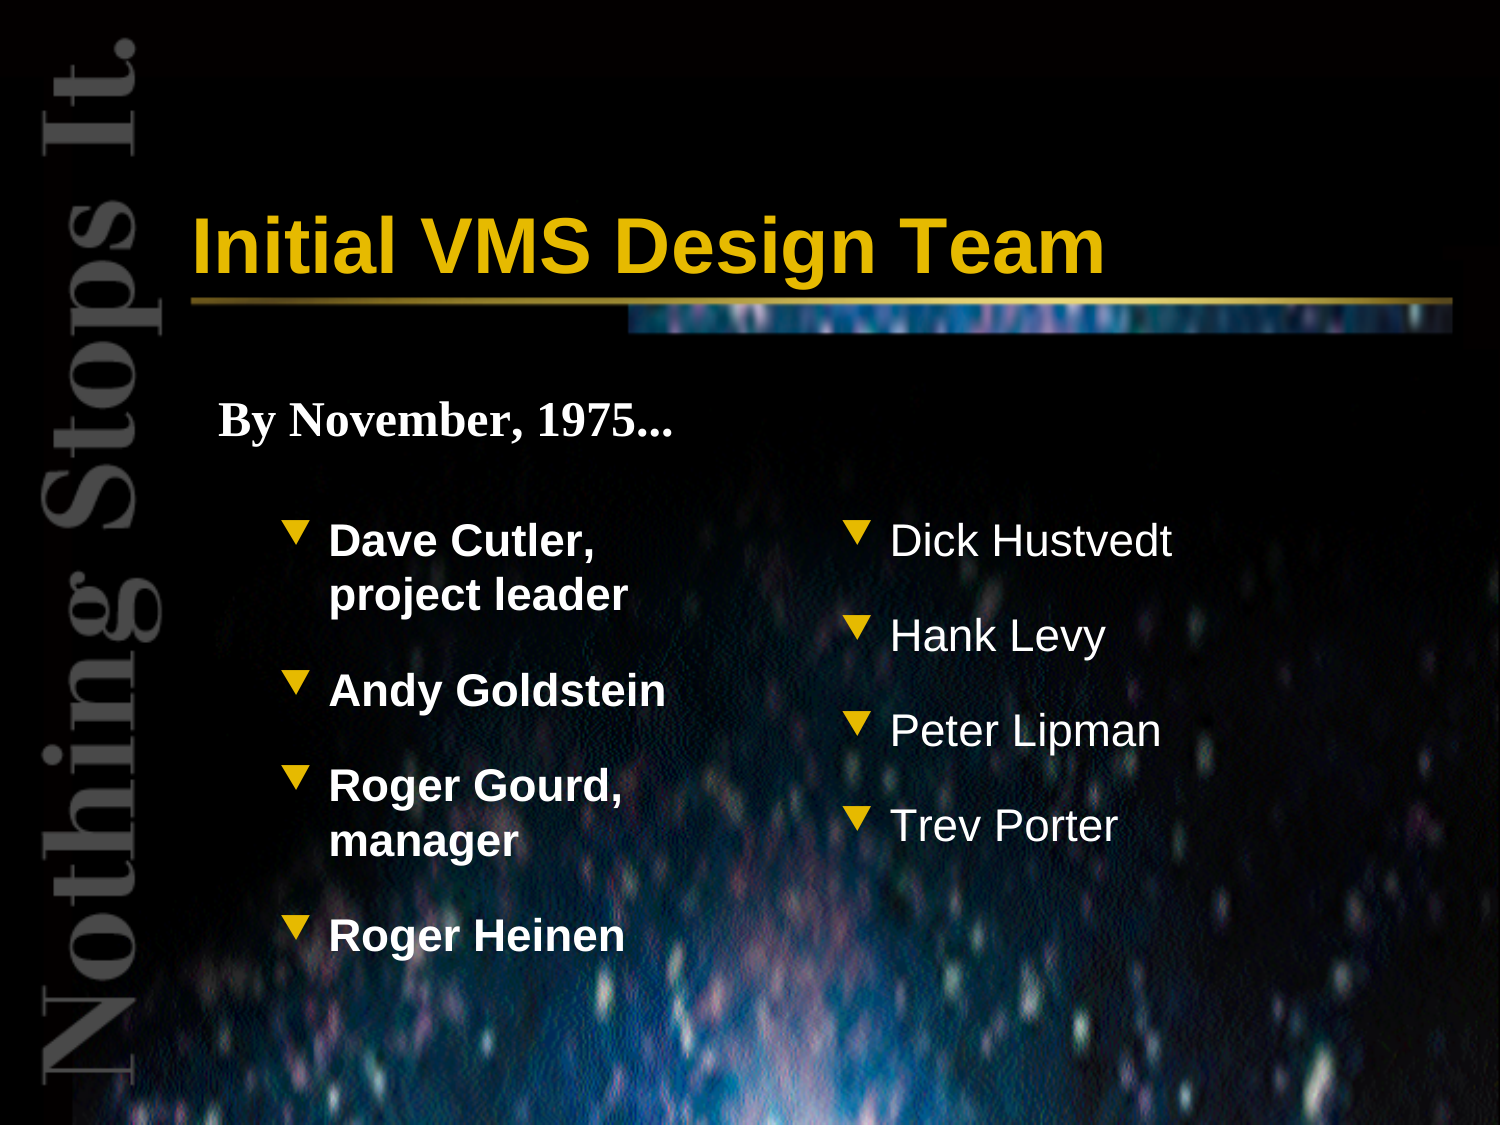

# Initial VMS Design Team
By November, 1975...
Dave Cutler, project leader
Andy Goldstein
Roger Gourd, manager
Roger Heinen
Dick Hustvedt
Hank Levy
Peter Lipman
Trev Porter